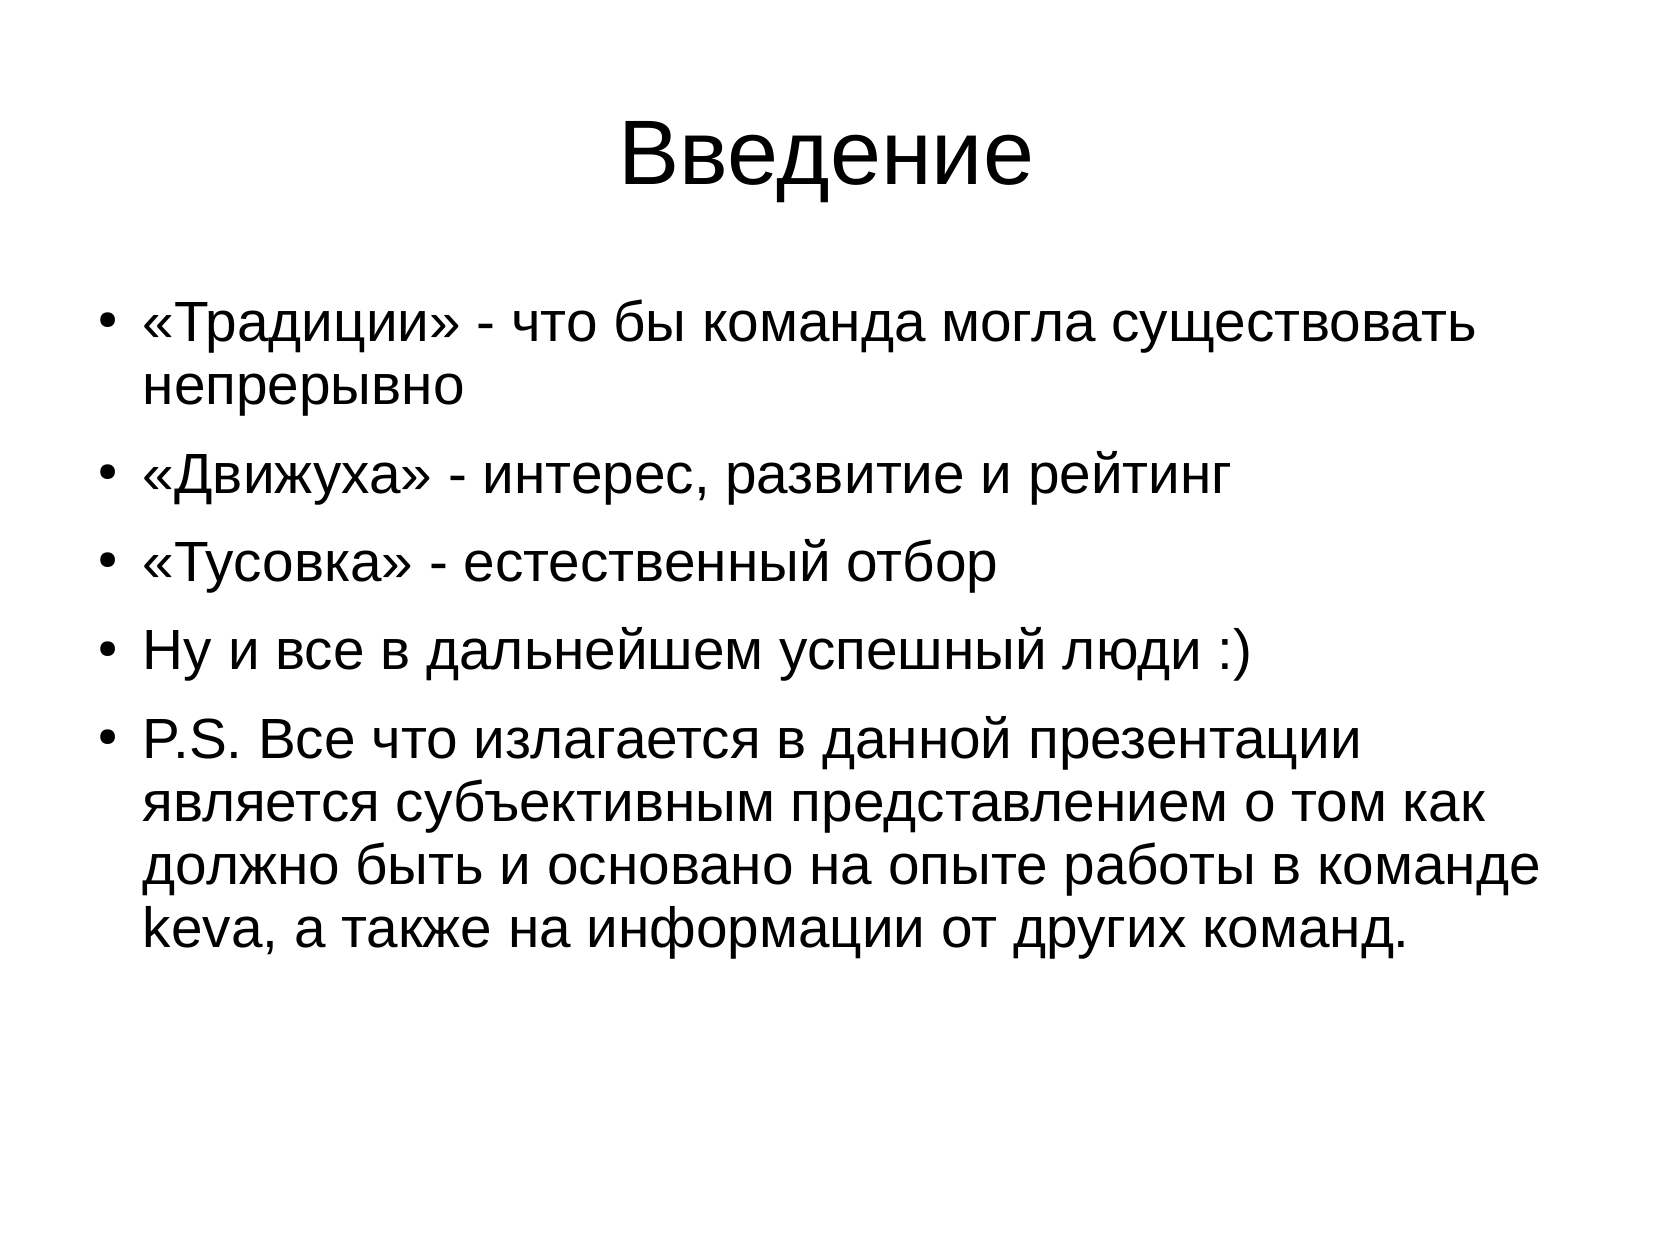

# Введение
«Традиции» - что бы команда могла существовать непрерывно
«Движуха» - интерес, развитие и рейтинг
«Тусовка» - естественный отбор
Ну и все в дальнейшем успешный люди :)
P.S. Все что излагается в данной презентации является субъективным представлением о том как должно быть и основано на опыте работы в команде keva, а также на информации от других команд.